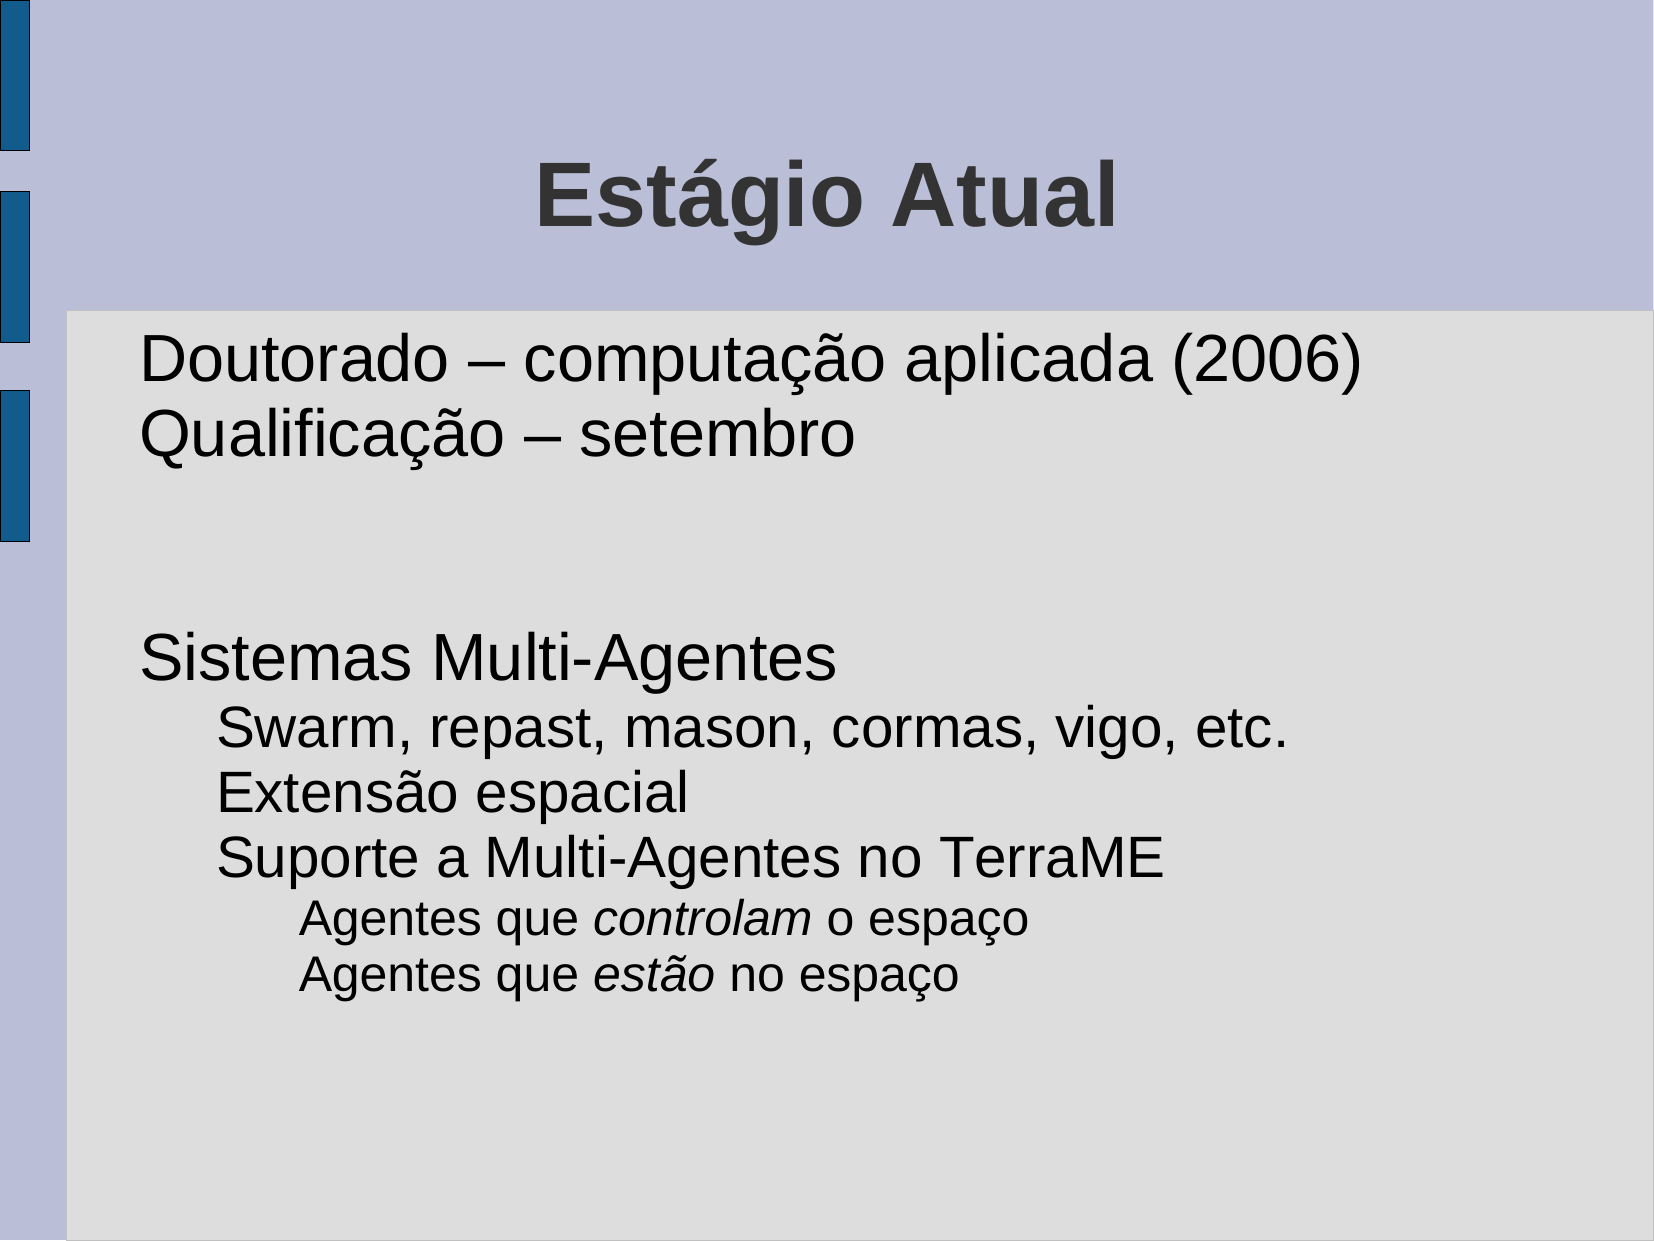

# Estágio Atual
Doutorado – computação aplicada (2006)
Qualificação – setembro
Sistemas Multi-Agentes
Swarm, repast, mason, cormas, vigo, etc.
Extensão espacial
Suporte a Multi-Agentes no TerraME
Agentes que controlam o espaço
Agentes que estão no espaço